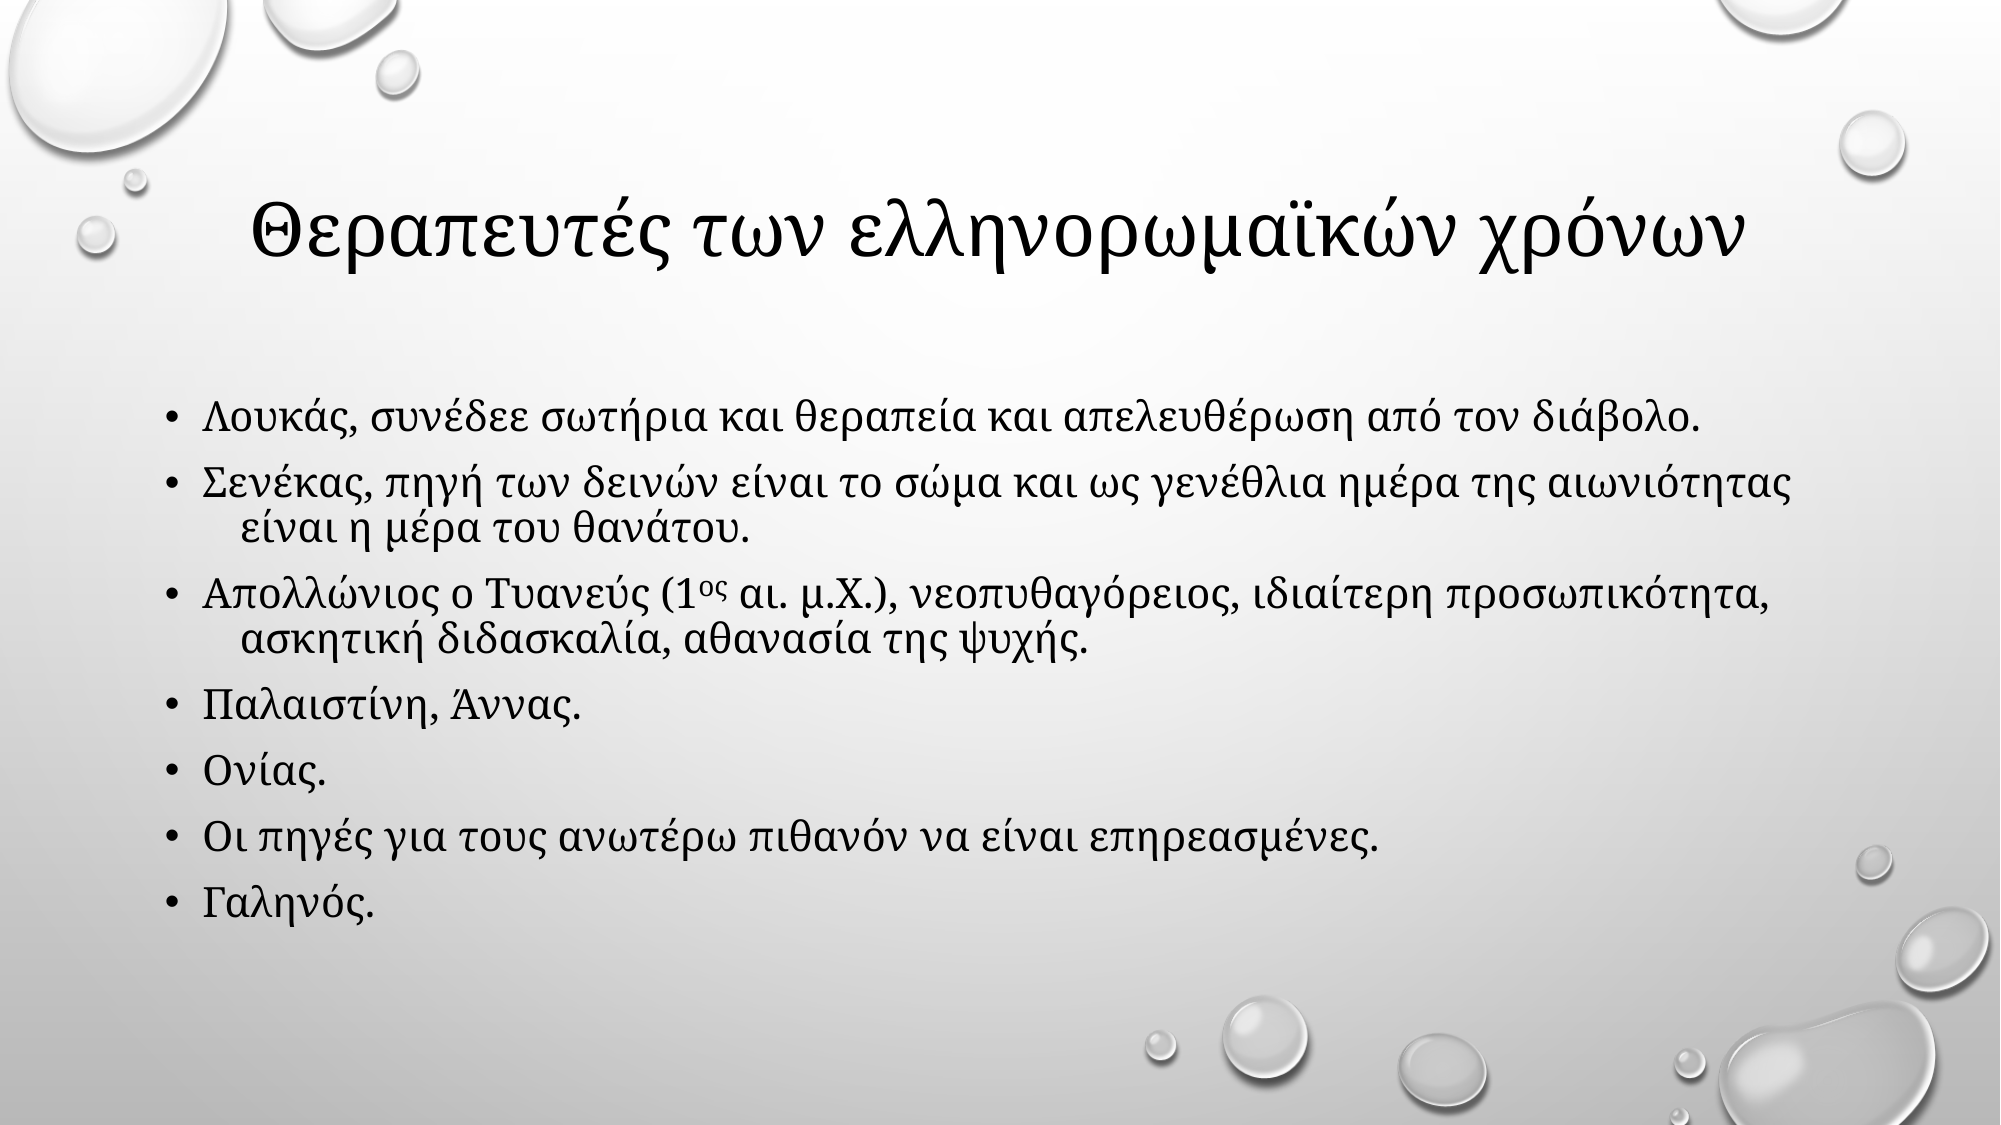

# Θεραπευτές των ελληνορωμαϊκών χρόνων
Λουκάς, συνέδεε σωτήρια και θεραπεία και απελευθέρωση από τον διάβολο.
Σενέκας, πηγή των δεινών είναι το σώμα και ως γενέθλια ημέρα της αιωνιότητας είναι η μέρα του θανάτου.
Απολλώνιος ο Τυανεύς (1ος αι. μ.Χ.), νεοπυθαγόρειος, ιδιαίτερη προσωπικότητα, ασκητική διδασκαλία, αθανασία της ψυχής.
Παλαιστίνη, Άννας.
Ονίας.
Οι πηγές για τους ανωτέρω πιθανόν να είναι επηρεασμένες.
Γαληνός.